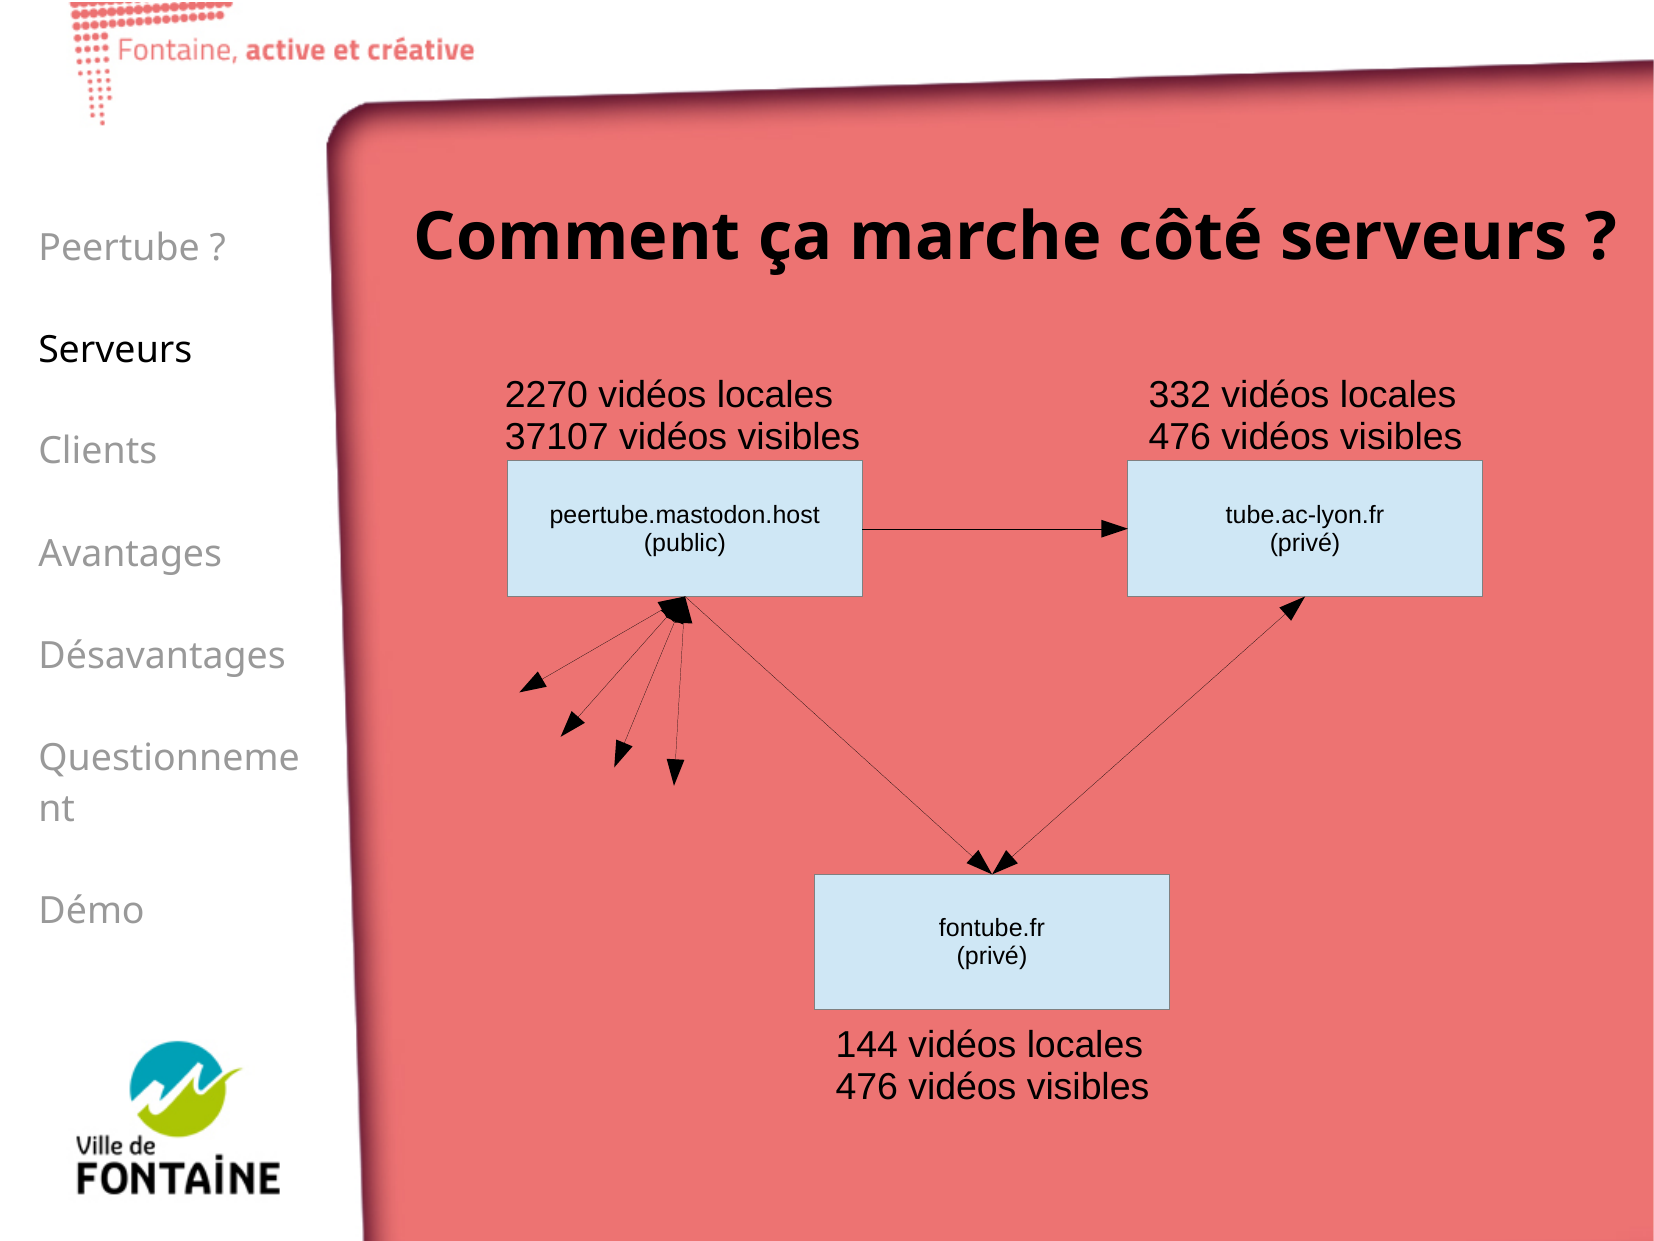

# Comment ça marche côté serveurs ?
Peertube ?
Serveurs
Clients
Avantages
Désavantages
Questionnement
Démo
2270 vidéos locales
37107 vidéos visibles
332 vidéos locales
476 vidéos visibles
peertube.mastodon.host
(public)
tube.ac-lyon.fr
(privé)
fontube.fr
(privé)
144 vidéos locales
476 vidéos visibles